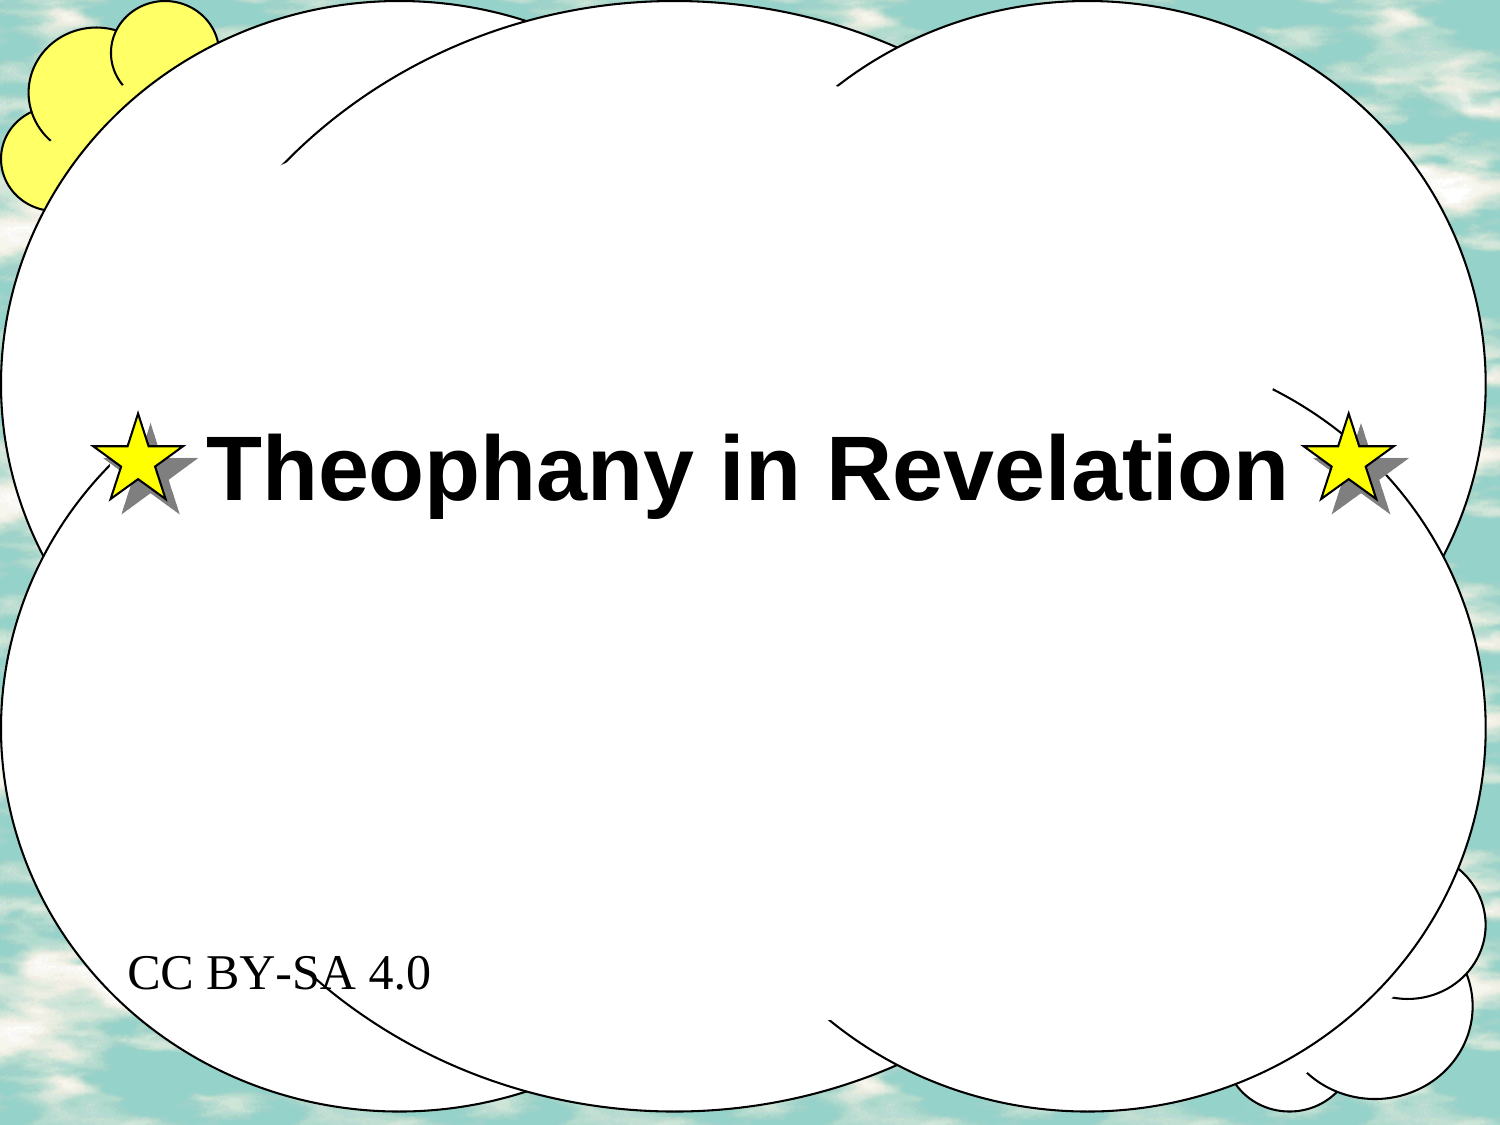

# Theophany in Revelation
CC BY-SA 4.0